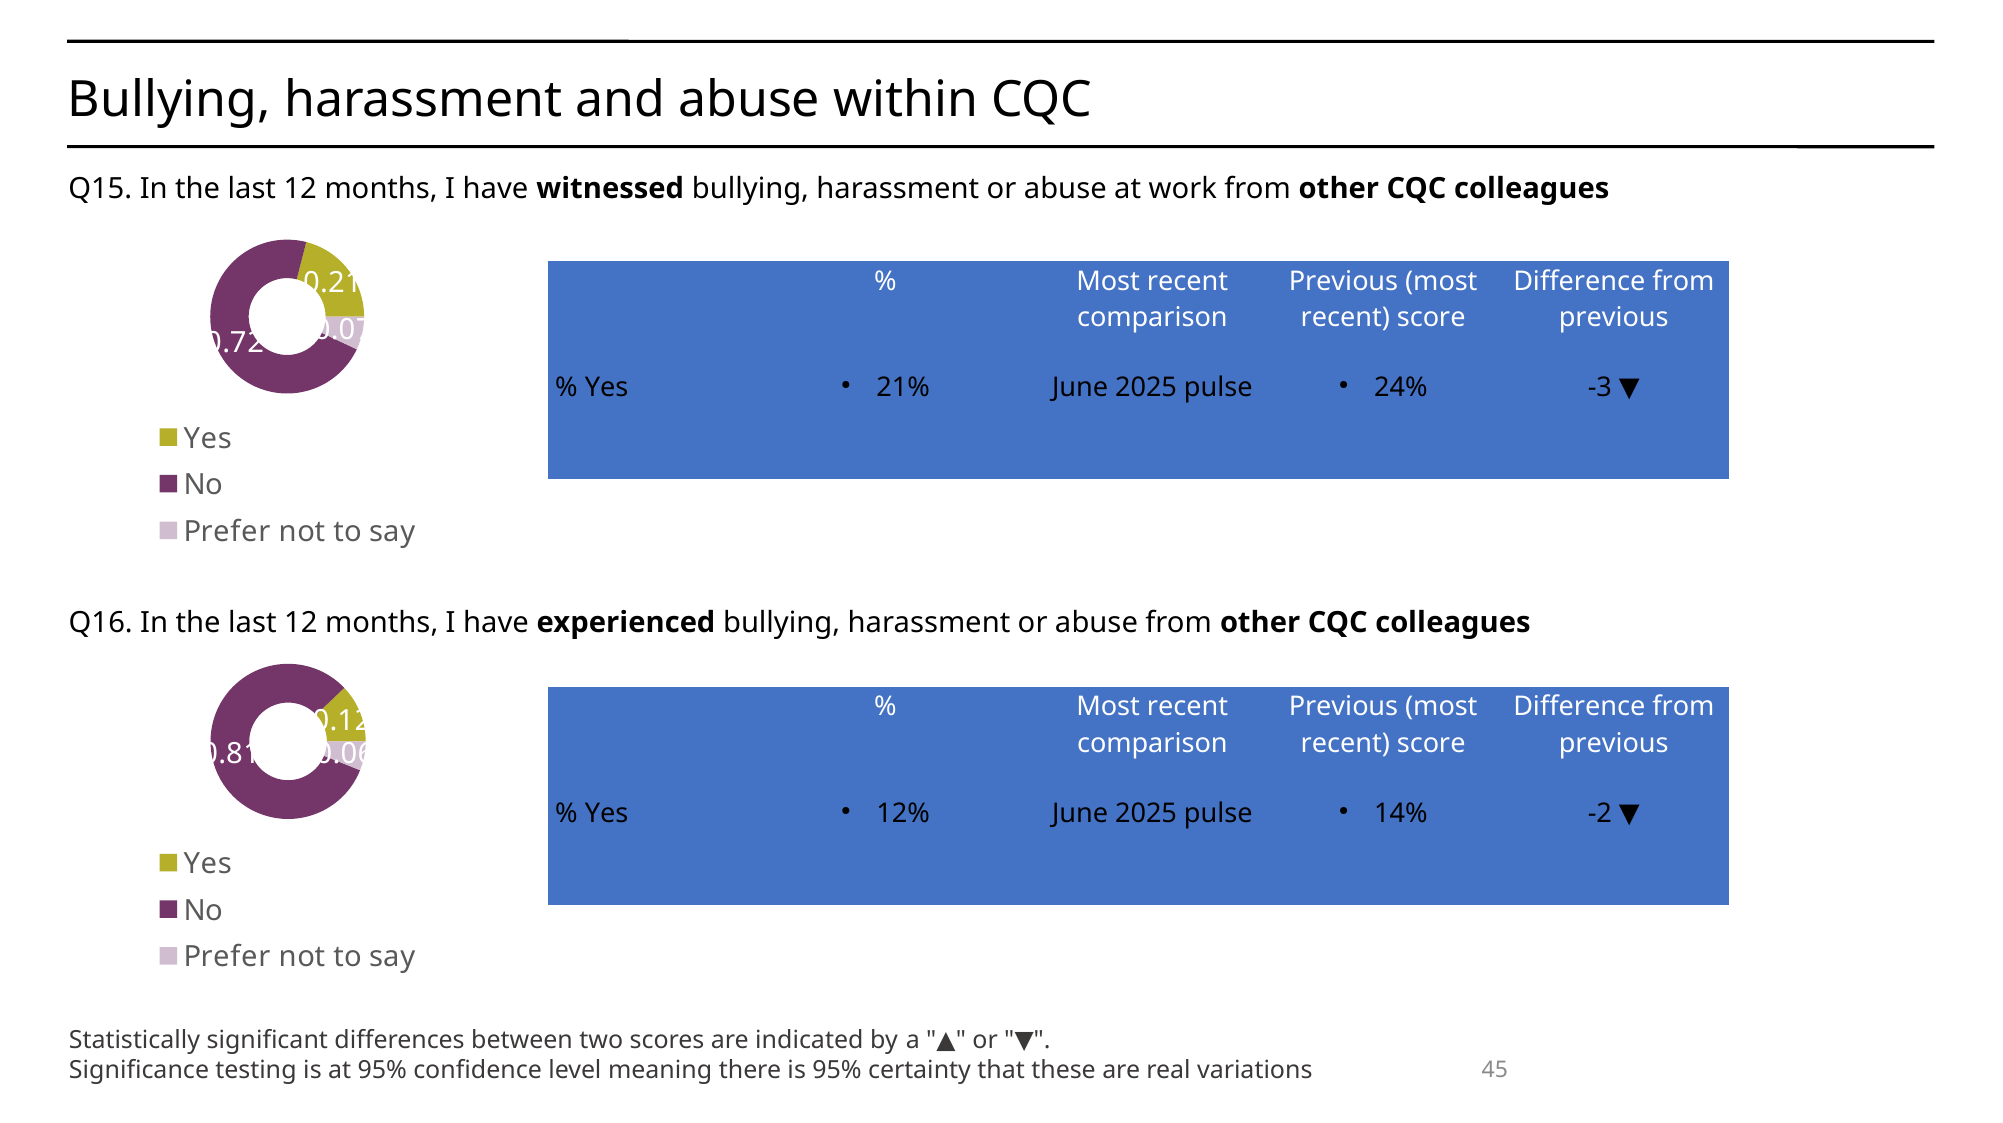

# Bullying, harassment and abuse within CQC
Q15. In the last 12 months, I have witnessed bullying, harassment or abuse at work from other CQC colleagues
### Chart
| Category | x |
|---|---|
| Yes | 0.21 |
| No | 0.72 |
| Prefer not to say | 0.07 || | % | | Most recent comparison | Previous (most recent) score | Difference from previous |
| --- | --- | --- | --- | --- | --- |
| % Yes | 21% | | June 2025 pulse | 24% | -3 ▼ |
Q16. In the last 12 months, I have experienced bullying, harassment or abuse from other CQC colleagues
### Chart
| Category | x |
|---|---|
| Yes | 0.12 |
| No | 0.81 |
| Prefer not to say | 0.06 || | % | | Most recent comparison | Previous (most recent) score | Difference from previous |
| --- | --- | --- | --- | --- | --- |
| % Yes | 12% | | June 2025 pulse | 14% | -2 ▼ |
Statistically significant differences between two scores are indicated by a "▲" or "▼".
Significance testing is at 95% confidence level meaning there is 95% certainty that these are real variations
6